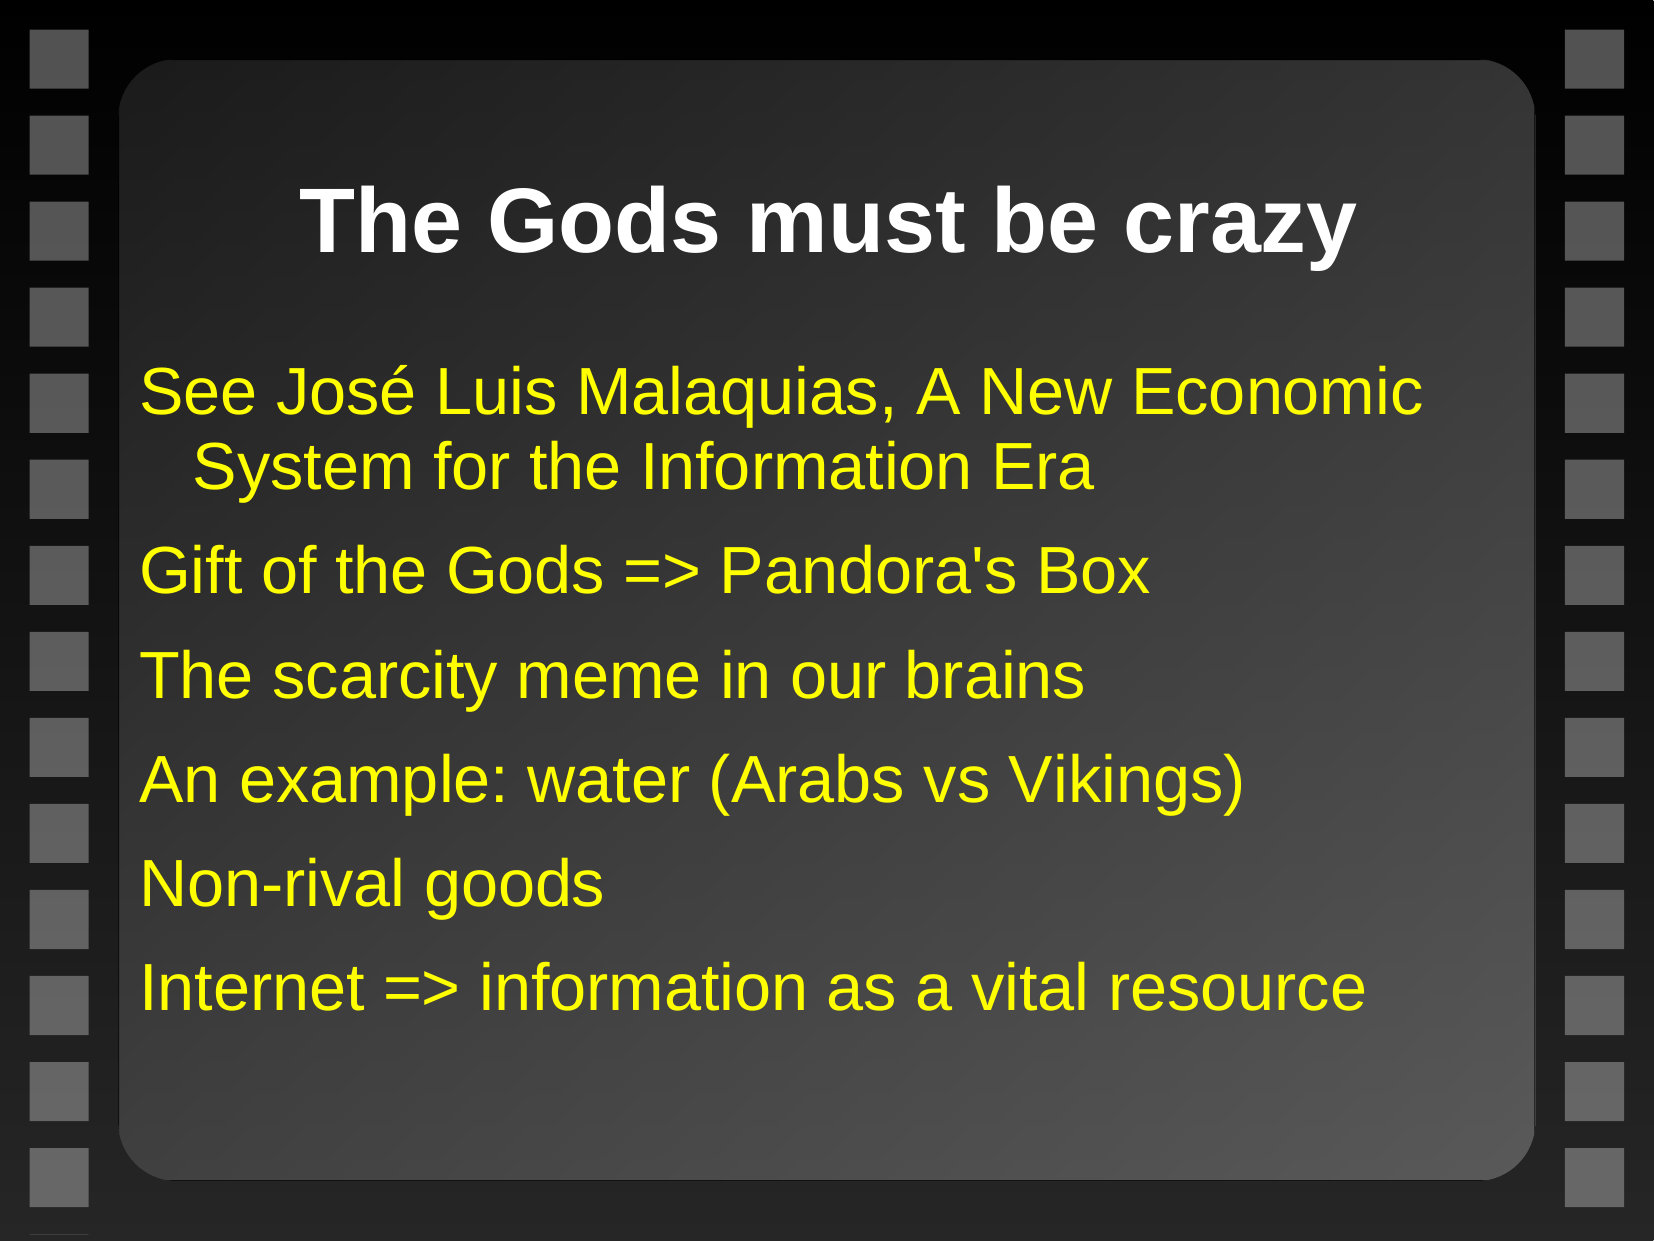

# The Gods must be crazy
See José Luis Malaquias, A New Economic System for the Information Era
Gift of the Gods => Pandora's Box
The scarcity meme in our brains
An example: water (Arabs vs Vikings)
Non-rival goods
Internet => information as a vital resource